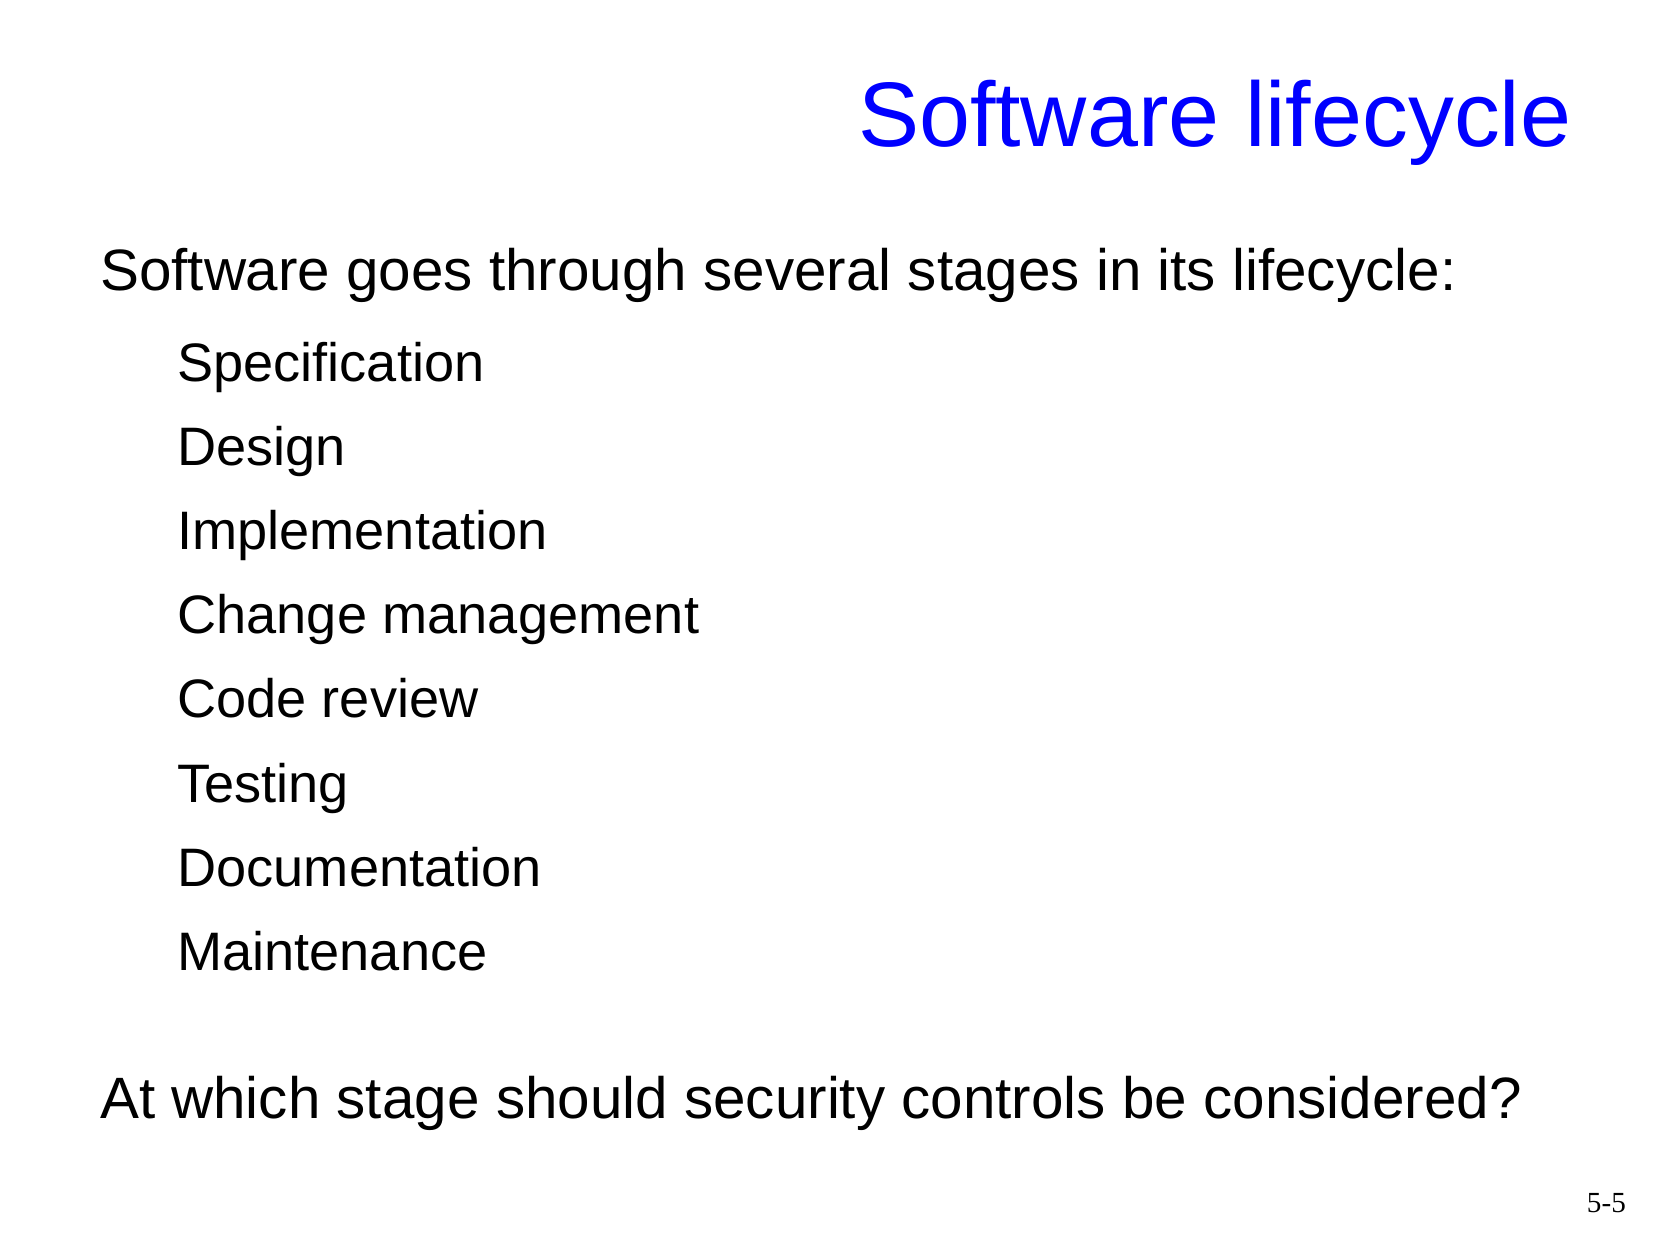

# Software lifecycle
Software goes through several stages in its lifecycle:
Specification
Design
Implementation
Change management
Code review
Testing
Documentation
Maintenance
At which stage should security controls be considered?